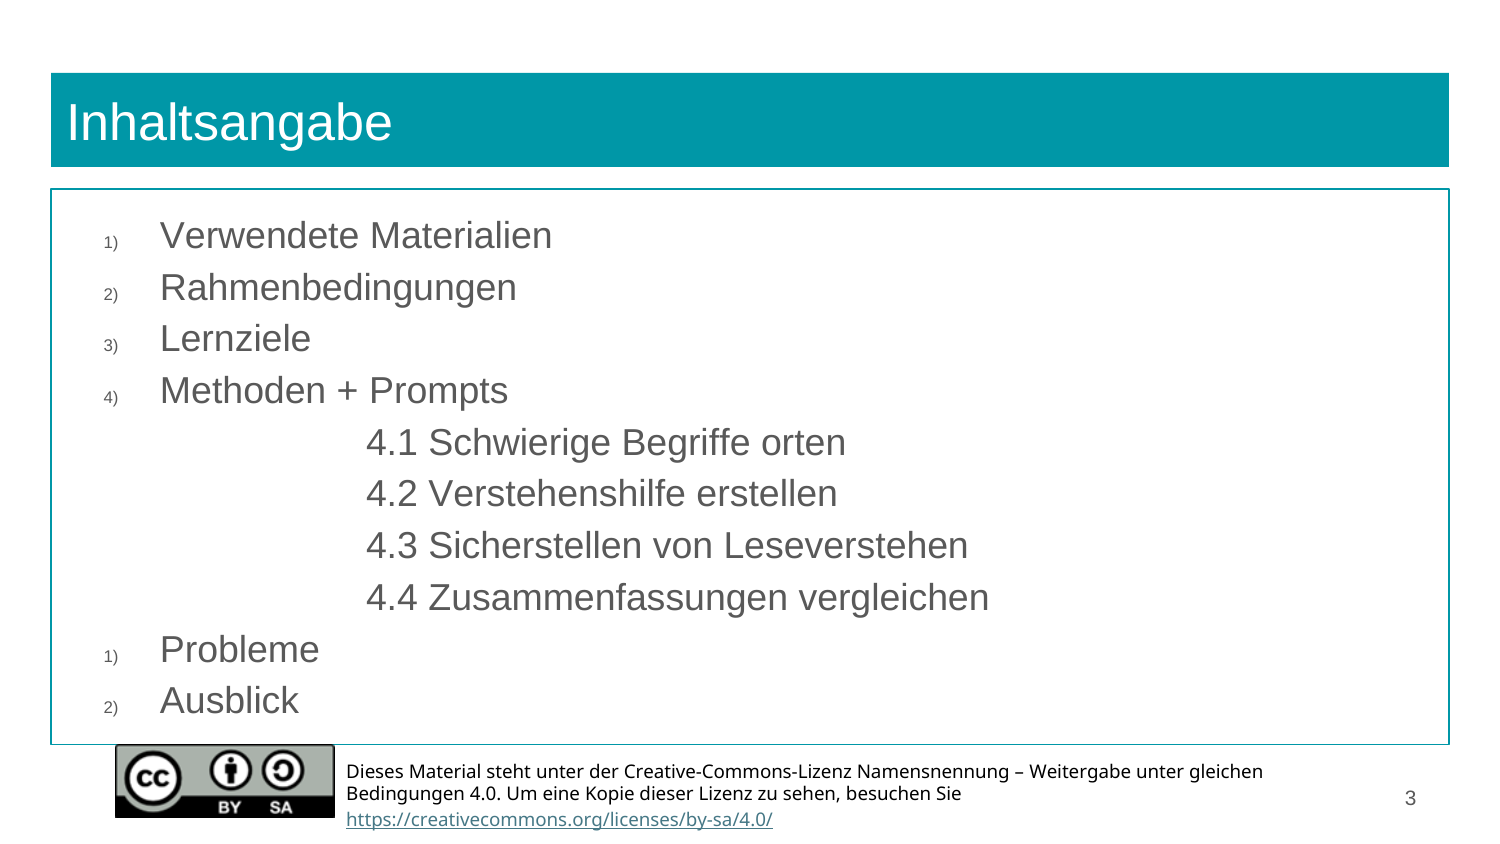

# Inhaltsangabe
Verwendete Materialien
Rahmenbedingungen
Lernziele
Methoden + Prompts
4.1 Schwierige Begriffe orten
4.2 Verstehenshilfe erstellen
4.3 Sicherstellen von Leseverstehen
4.4 Zusammenfassungen vergleichen
Probleme
Ausblick
Dieses Material steht unter der Creative-Commons-Lizenz Namensnennung – Weitergabe unter gleichen Bedingungen 4.0. Um eine Kopie dieser Lizenz zu sehen, besuchen Siehttps://creativecommons.org/licenses/by-sa/4.0/
3